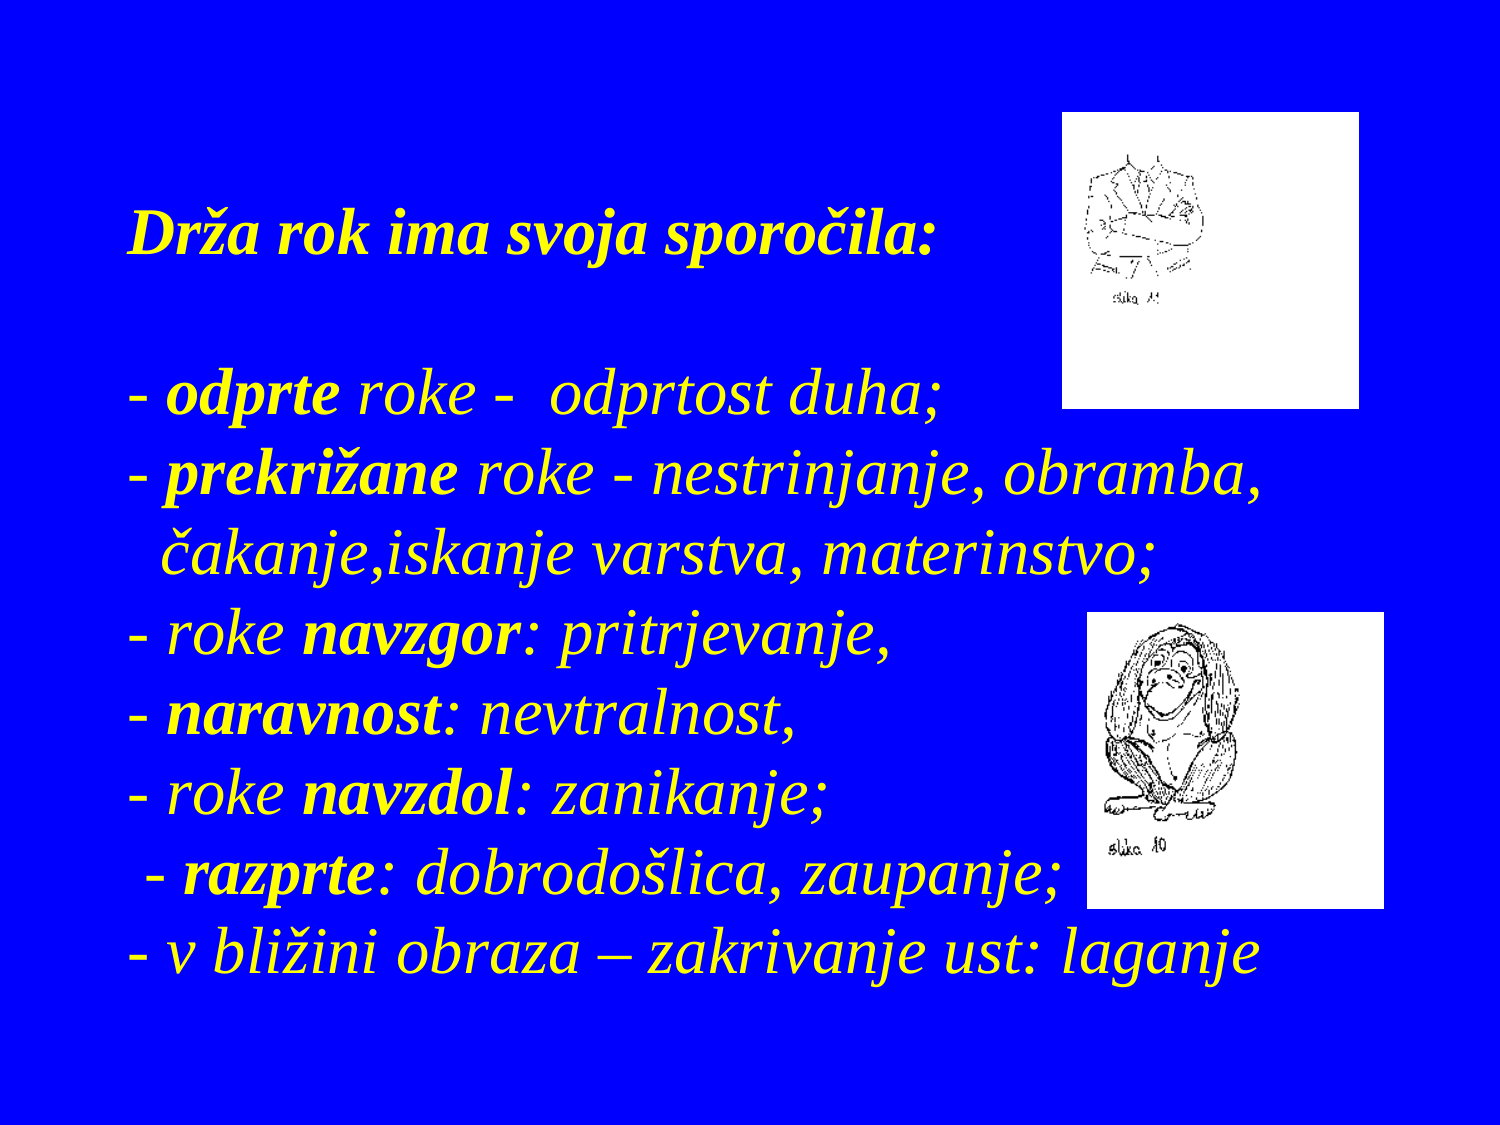

# Drža rok ima svoja sporočila:   - odprte roke - odprtost duha; - prekrižane roke - nestrinjanje, obramba, čakanje,iskanje varstva, materinstvo; - roke navzgor: pritrjevanje, - naravnost: nevtralnost, - roke navzdol: zanikanje; - razprte: dobrodošlica, zaupanje; - v bližini obraza – zakrivanje ust: laganje